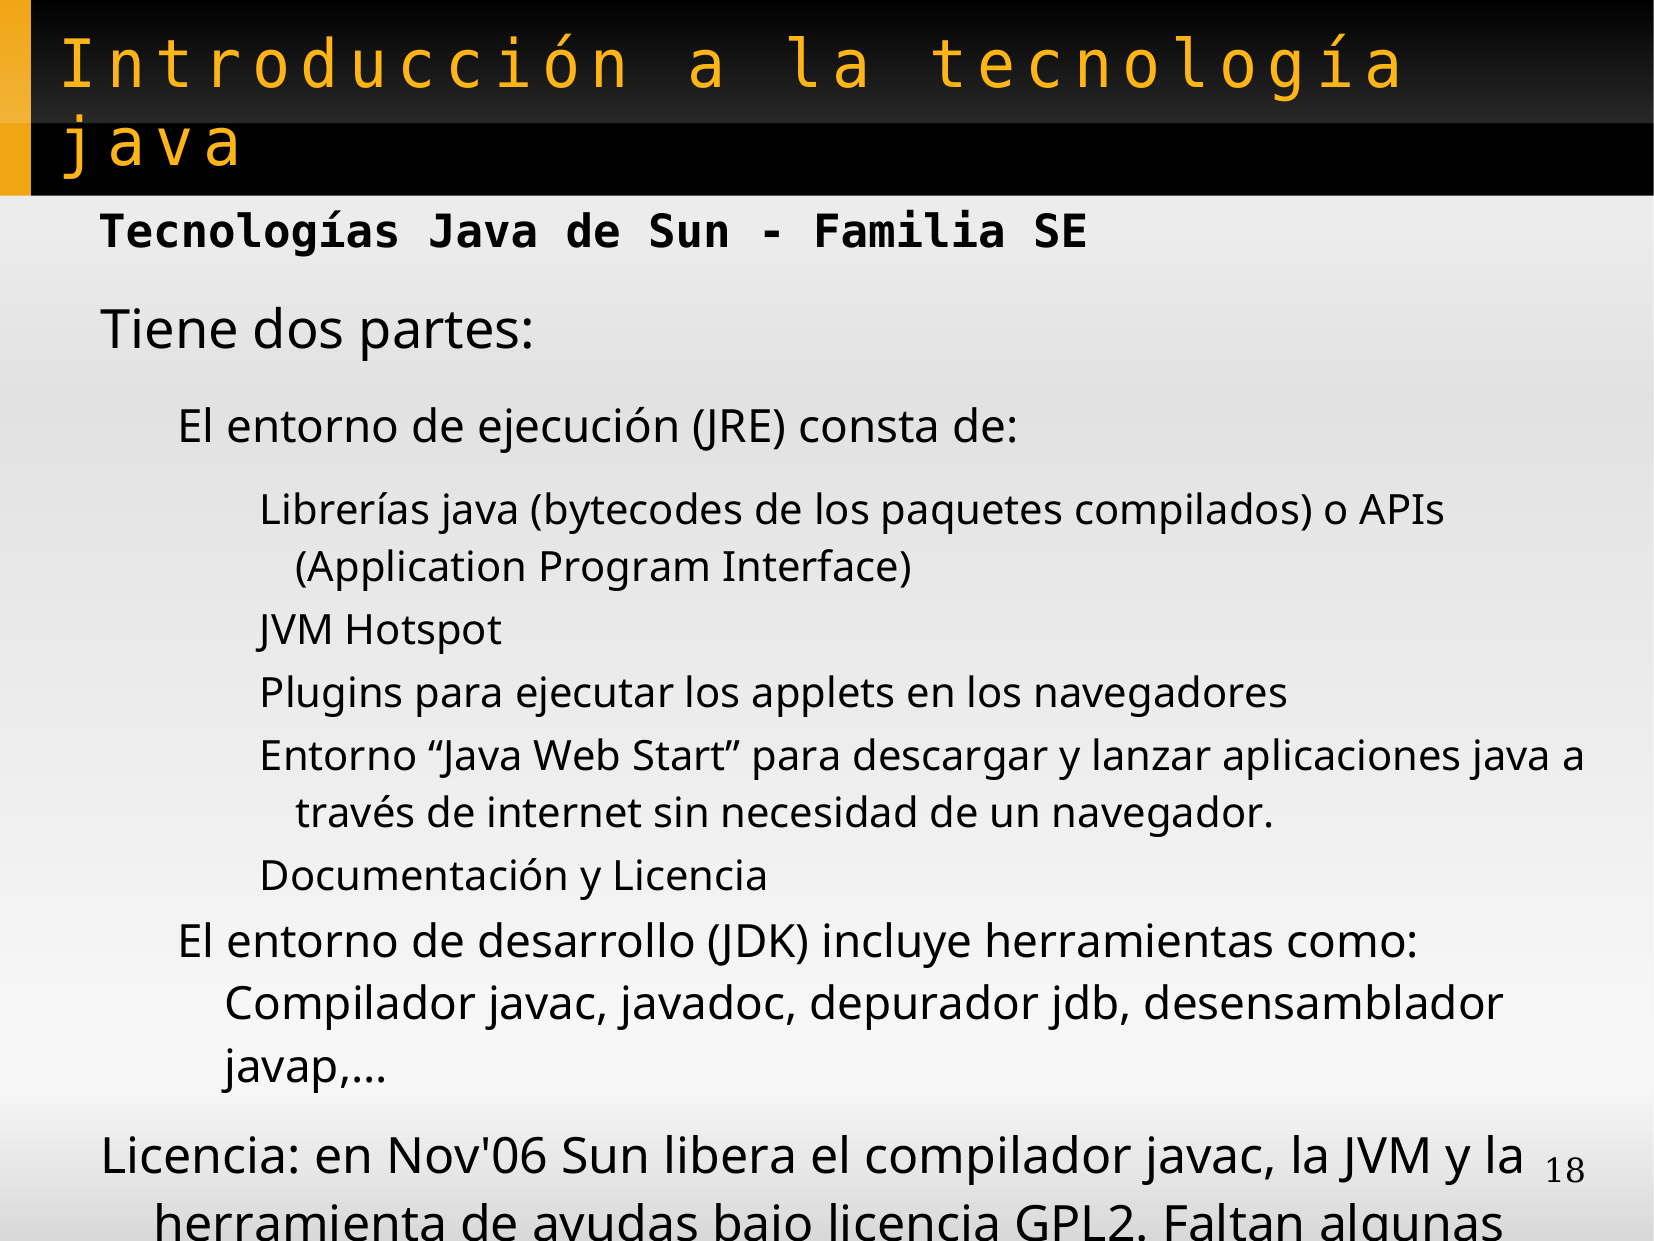

# Introducción a la tecnología java
Tecnologías Java de Sun - Familia SE
Tiene dos partes:
El entorno de ejecución (JRE) consta de:
Librerías java (bytecodes de los paquetes compilados) o APIs (Application Program Interface)
JVM Hotspot
Plugins para ejecutar los applets en los navegadores
Entorno “Java Web Start” para descargar y lanzar aplicaciones java a través de internet sin necesidad de un navegador.
Documentación y Licencia
El entorno de desarrollo (JDK) incluye herramientas como: Compilador javac, javadoc, depurador jdb, desensamblador javap,...
Licencia: en Nov'06 Sun libera el compilador javac, la JVM y la herramienta de ayudas bajo licencia GPL2. Faltan algunas librerías, debido a que no fueron desarrolladas directamente por Sun. También deja bajo GPLv2 JME y JEE
18